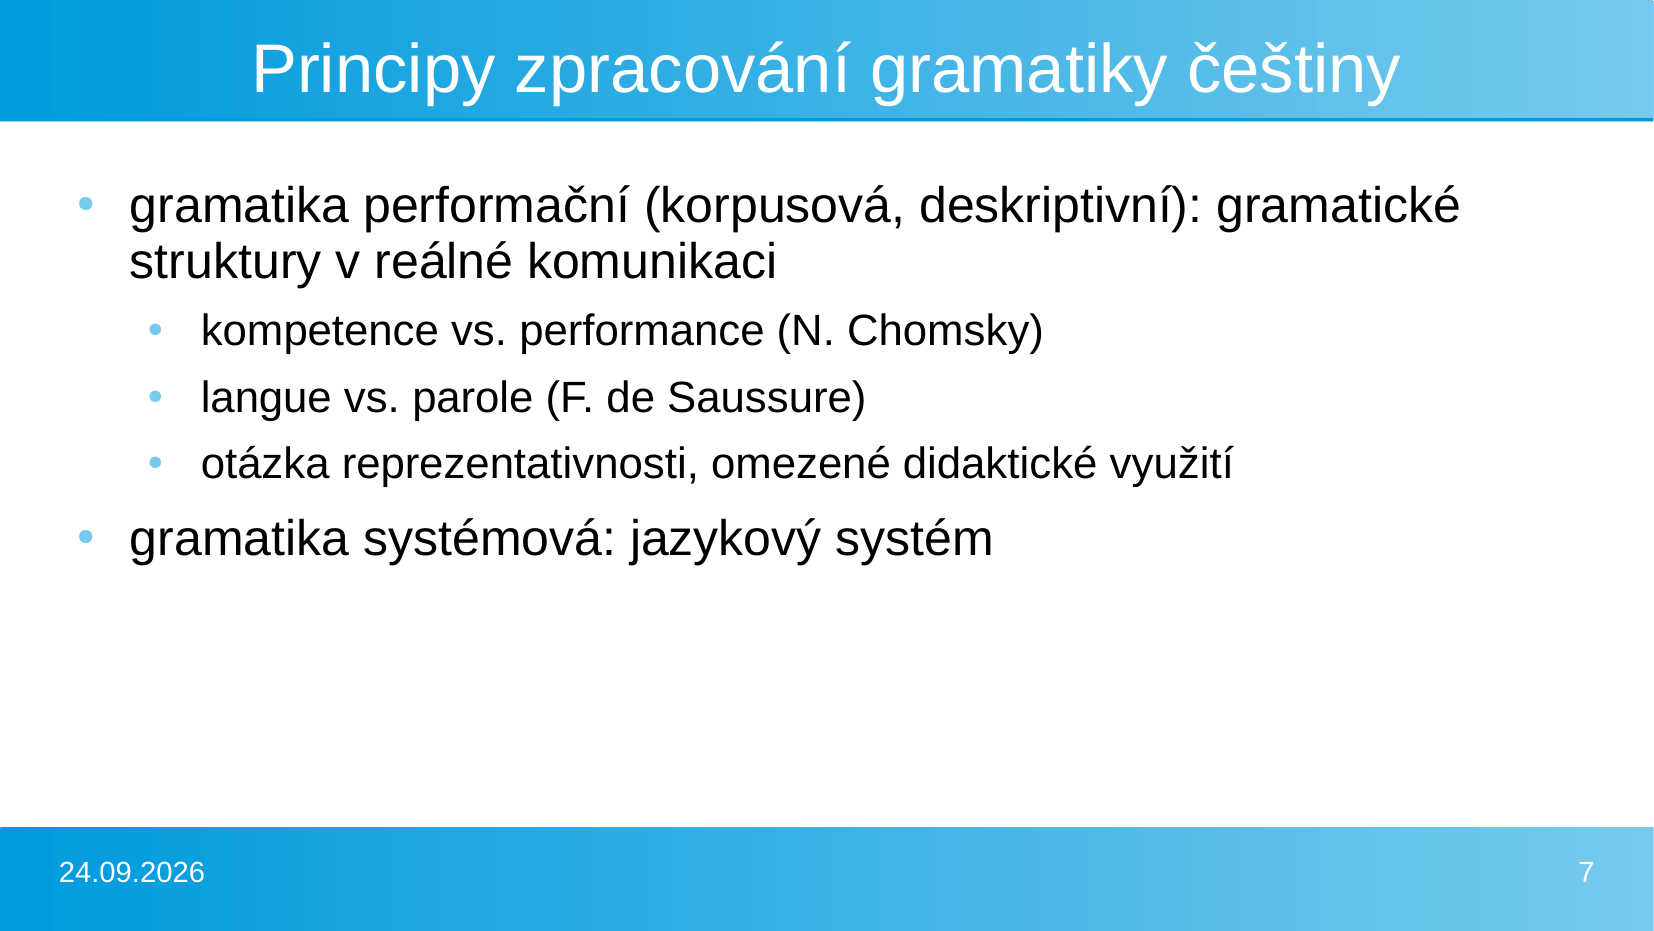

# Principy zpracování gramatiky češtiny
gramatika performační (korpusová, deskriptivní): gramatické struktury v reálné komunikaci
kompetence vs. performance (N. Chomsky)
langue vs. parole (F. de Saussure)
otázka reprezentativnosti, omezené didaktické využití
gramatika systémová: jazykový systém
7